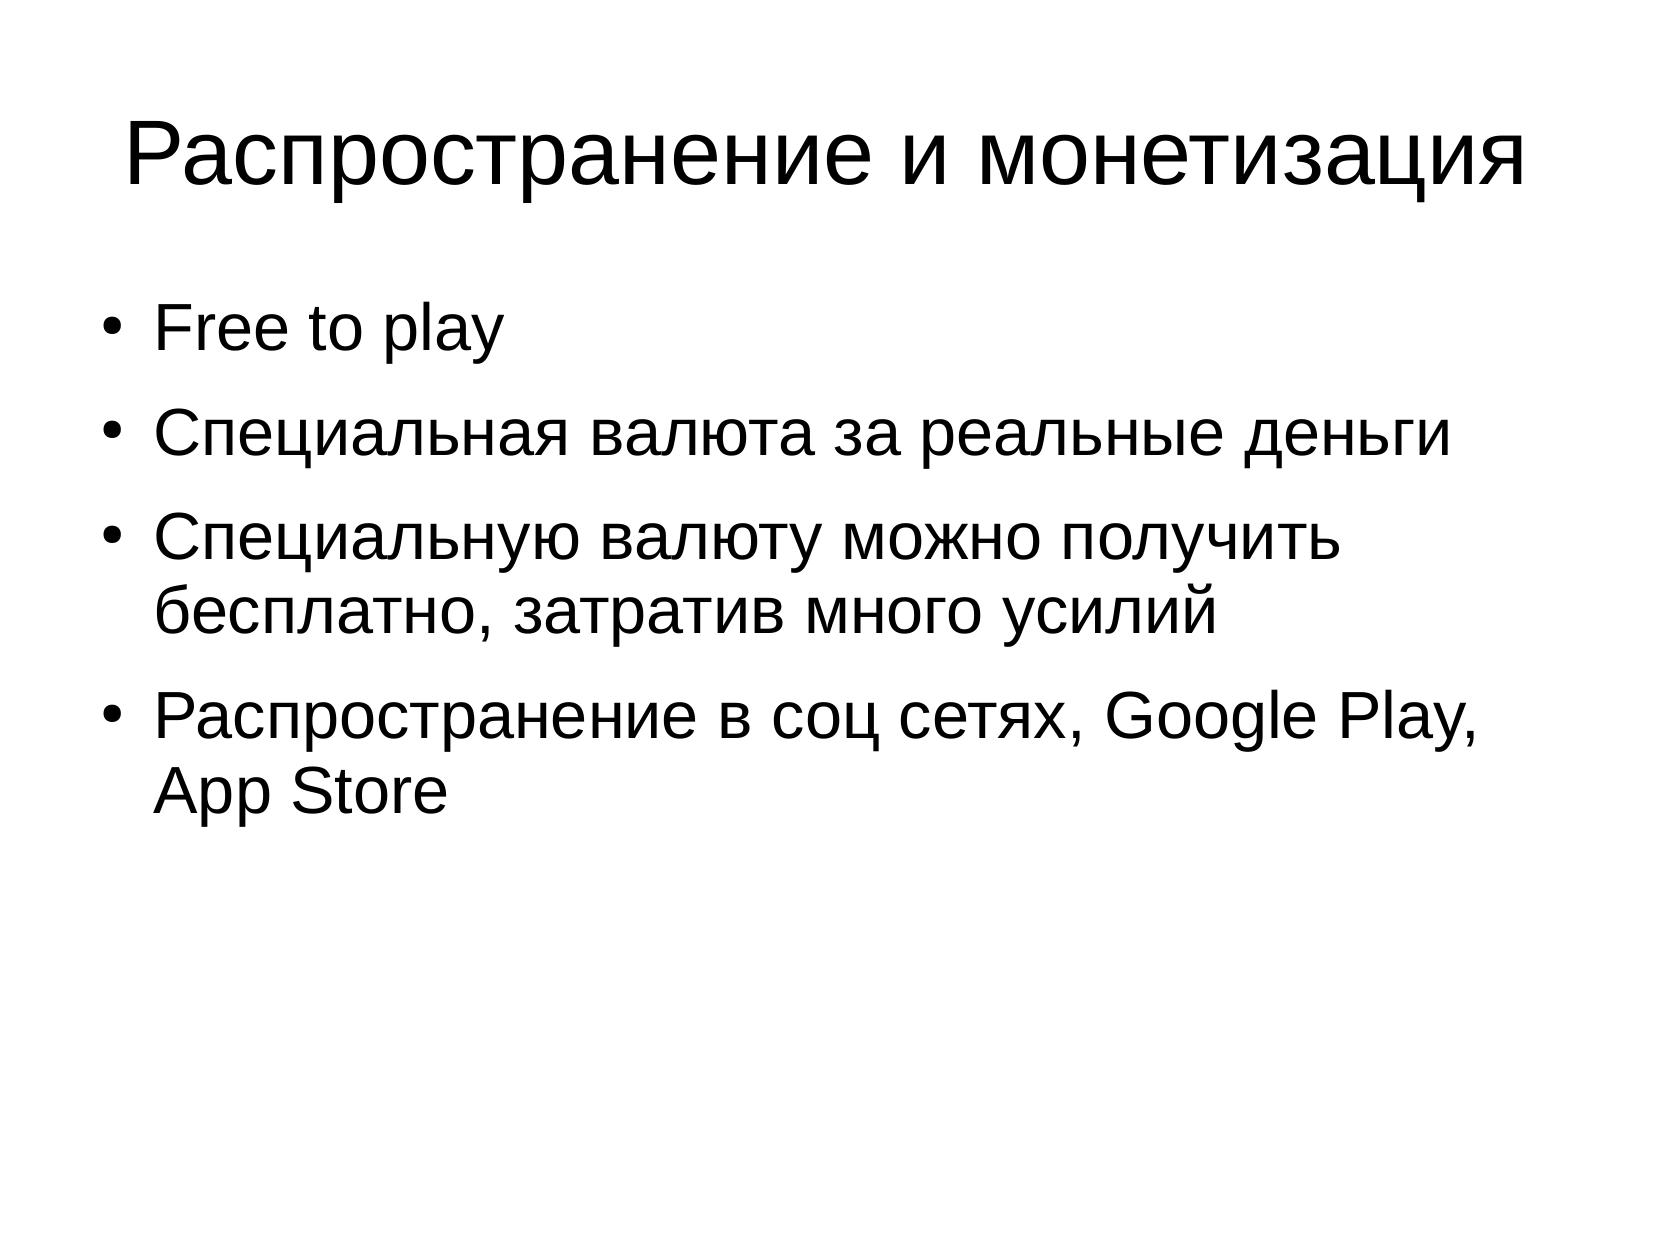

# Распространение и монетизация
Free to play
Специальная валюта за реальные деньги
Специальную валюту можно получить бесплатно, затратив много усилий
Распространение в соц сетях, Google Play, App Store